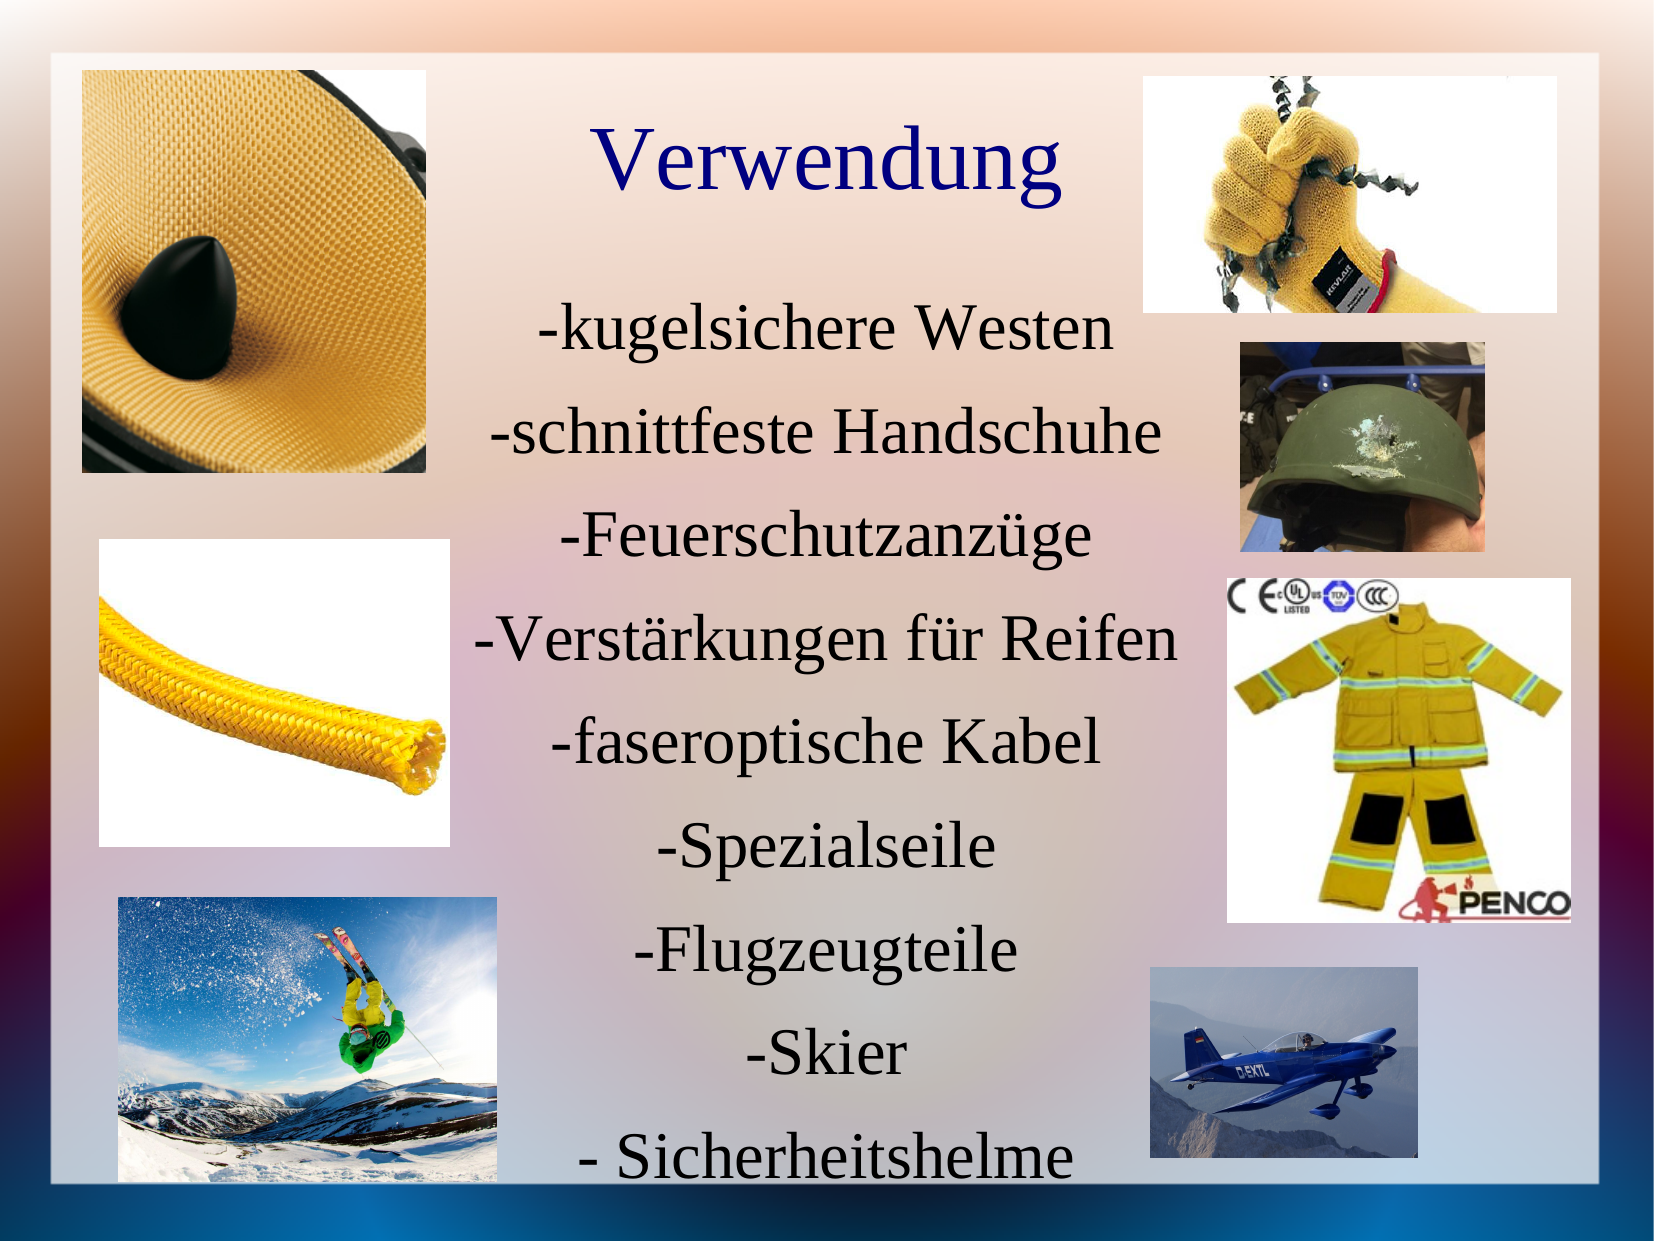

# Verwendung
-kugelsichere Westen
-schnittfeste Handschuhe
-Feuerschutzanzüge
-Verstärkungen für Reifen
-faseroptische Kabel
-Spezialseile
-Flugzeugteile
-Skier
- Sicherheitshelme